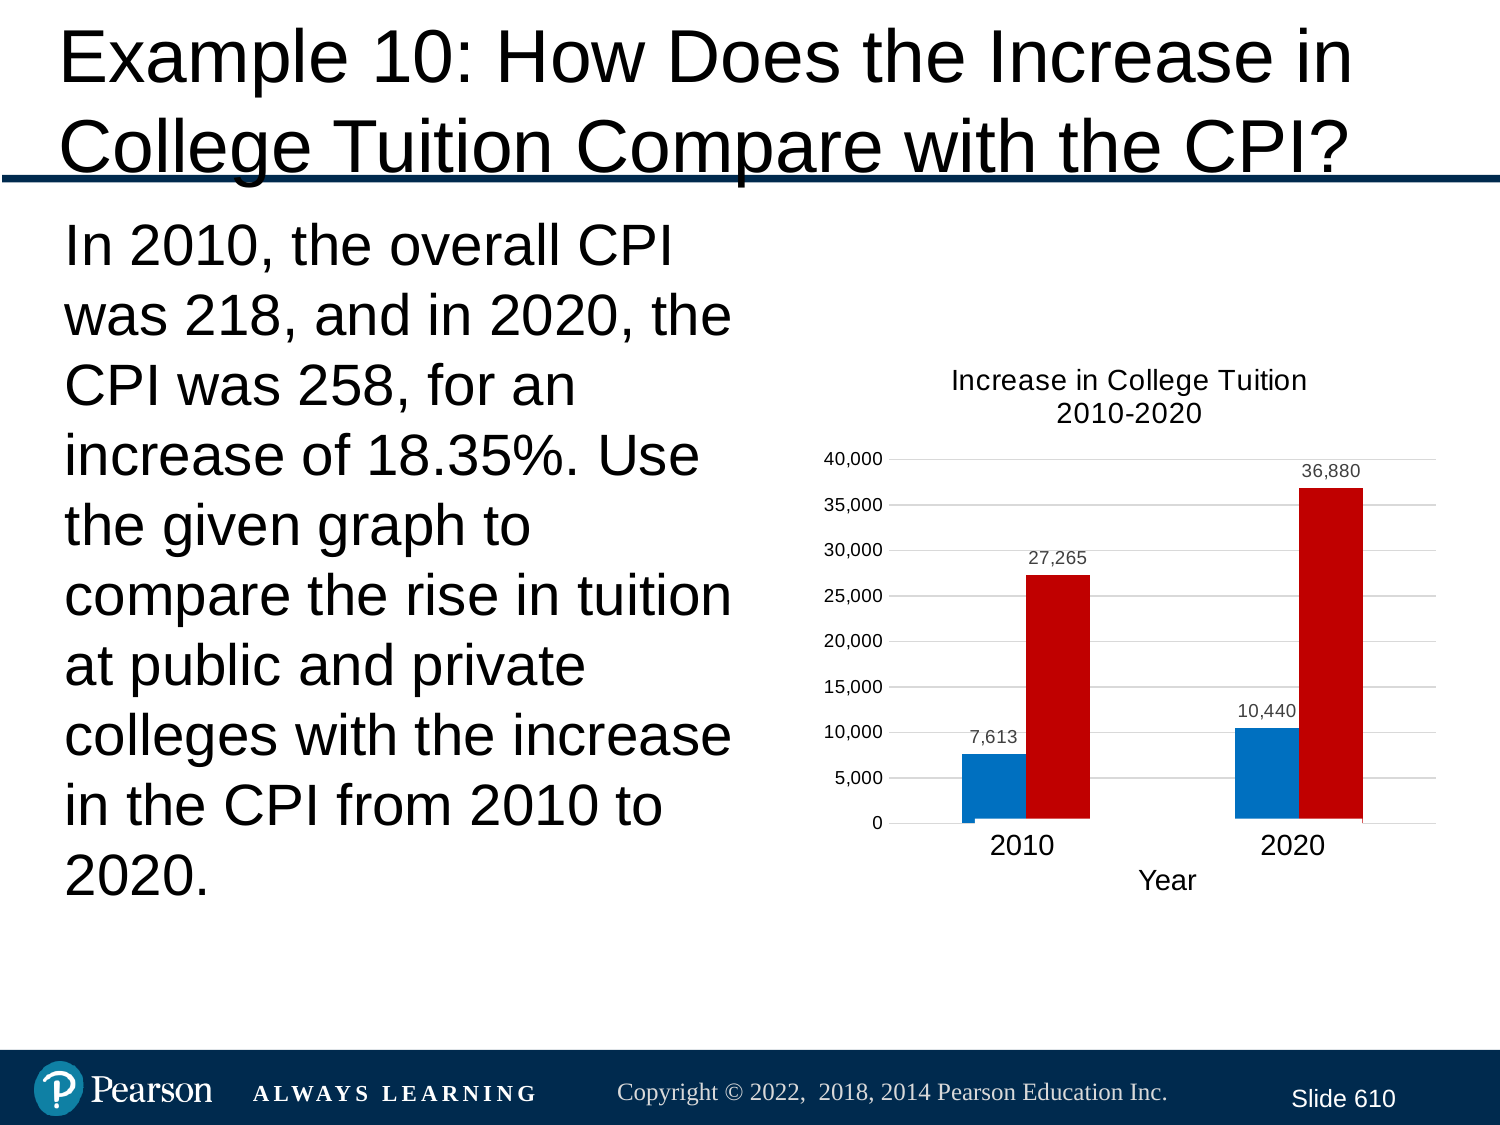

# Example 10: How Does the Increase in College Tuition Compare with the CPI?
In 2010, the overall CPI was 218, and in 2020, the CPI was 258, for an increase of 18.35%. Use the given graph to compare the rise in tuition at public and private colleges with the increase in the CPI from 2010 to 2020.
### Chart: Increase in College Tuition
2010-2020
| Category | Public | Private |
|---|---|---|
| 1 | 7613.0 | 27265.0 |
| 2 | 10440.0 | 36880.0 |2010 2020
 Year